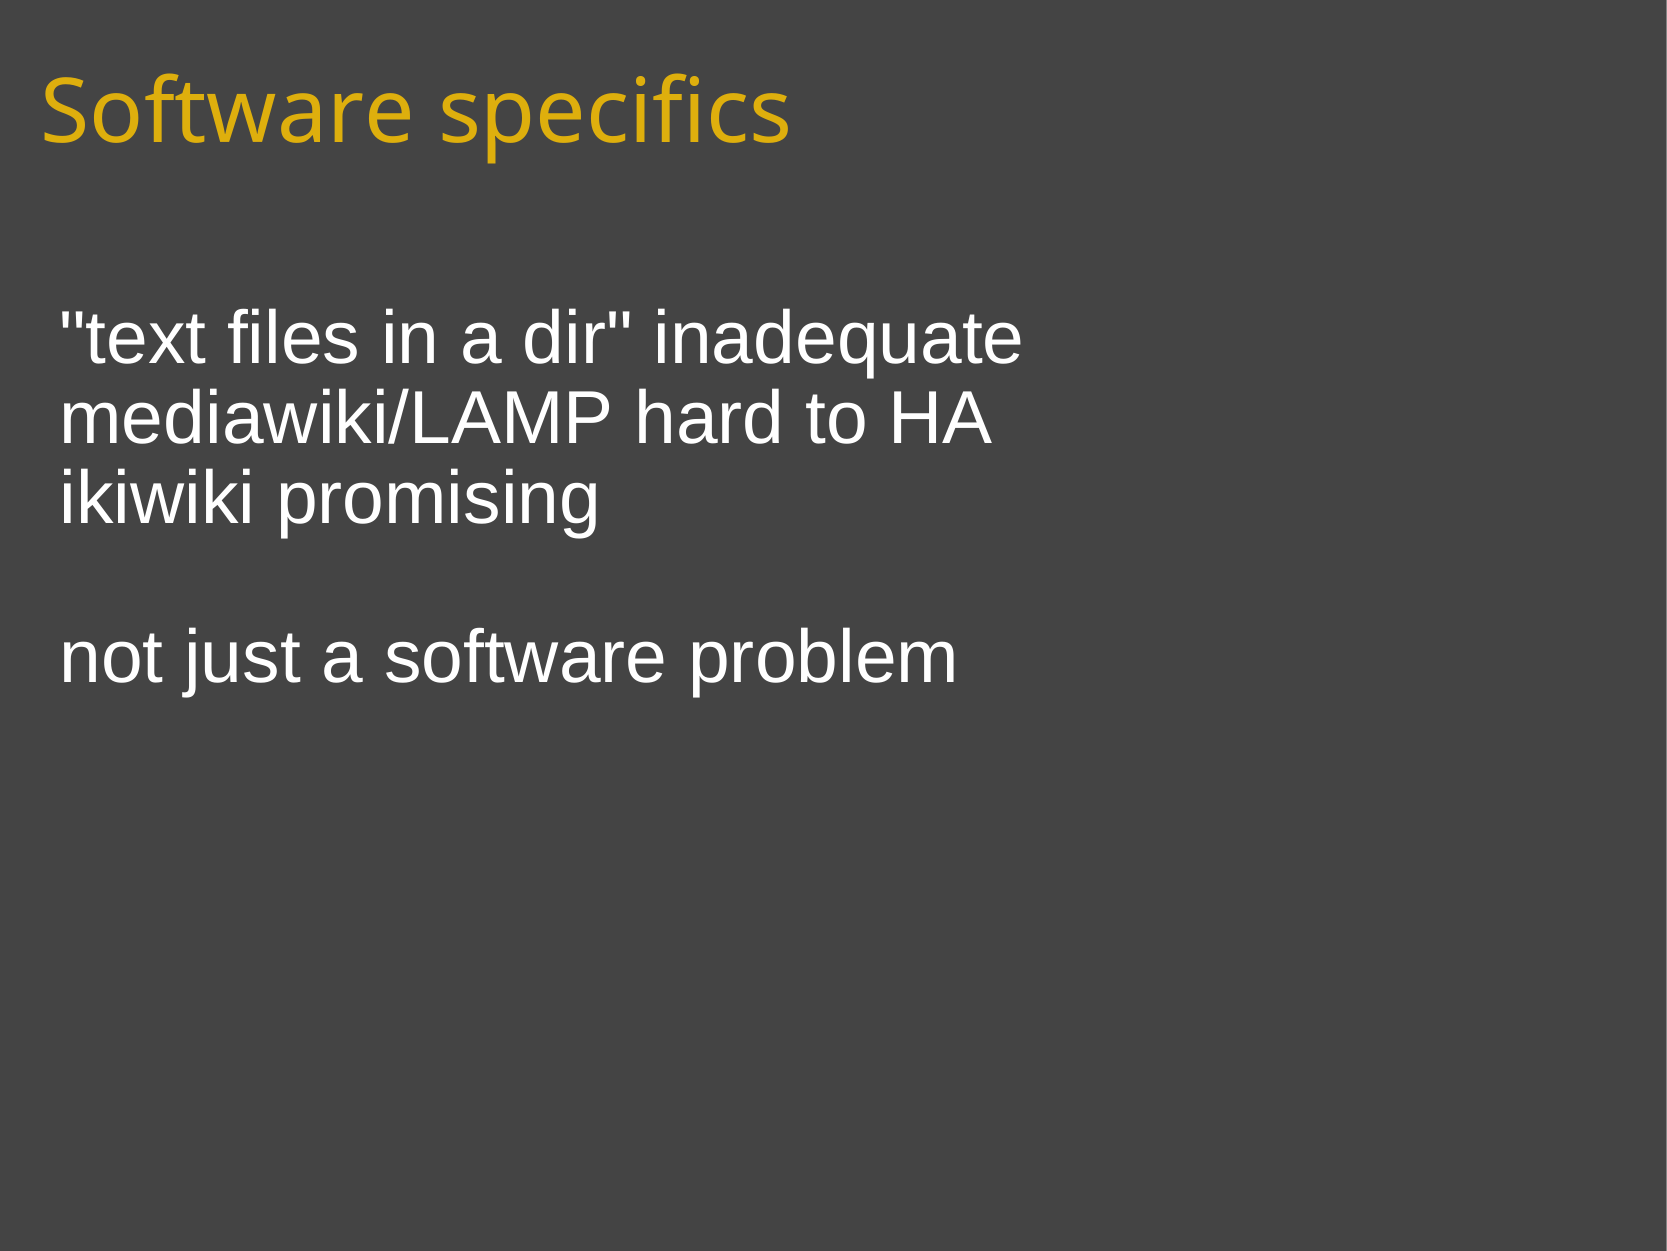

# Software specifics
"text files in a dir" inadequate
mediawiki/LAMP hard to HA
ikiwiki promising
not just a software problem